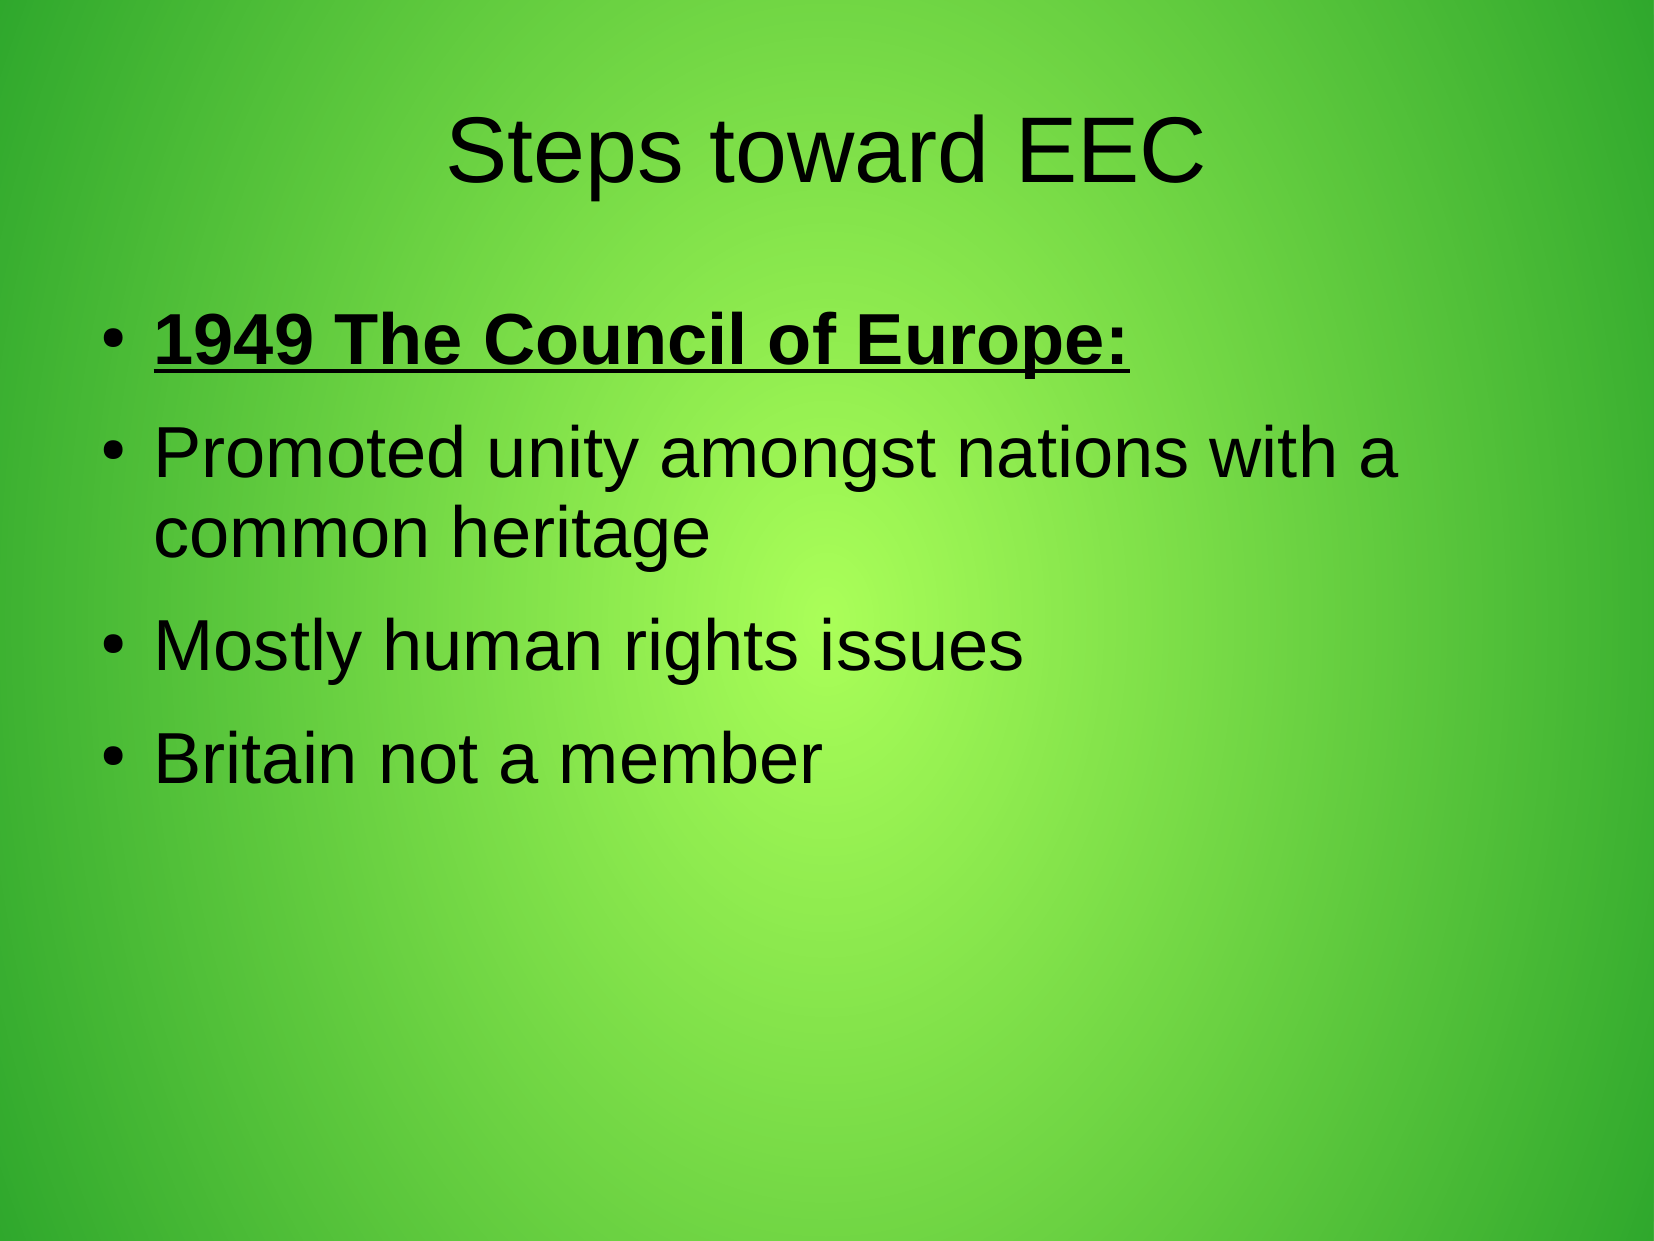

# Steps toward EEC
1949 The Council of Europe:
Promoted unity amongst nations with a common heritage
Mostly human rights issues
Britain not a member